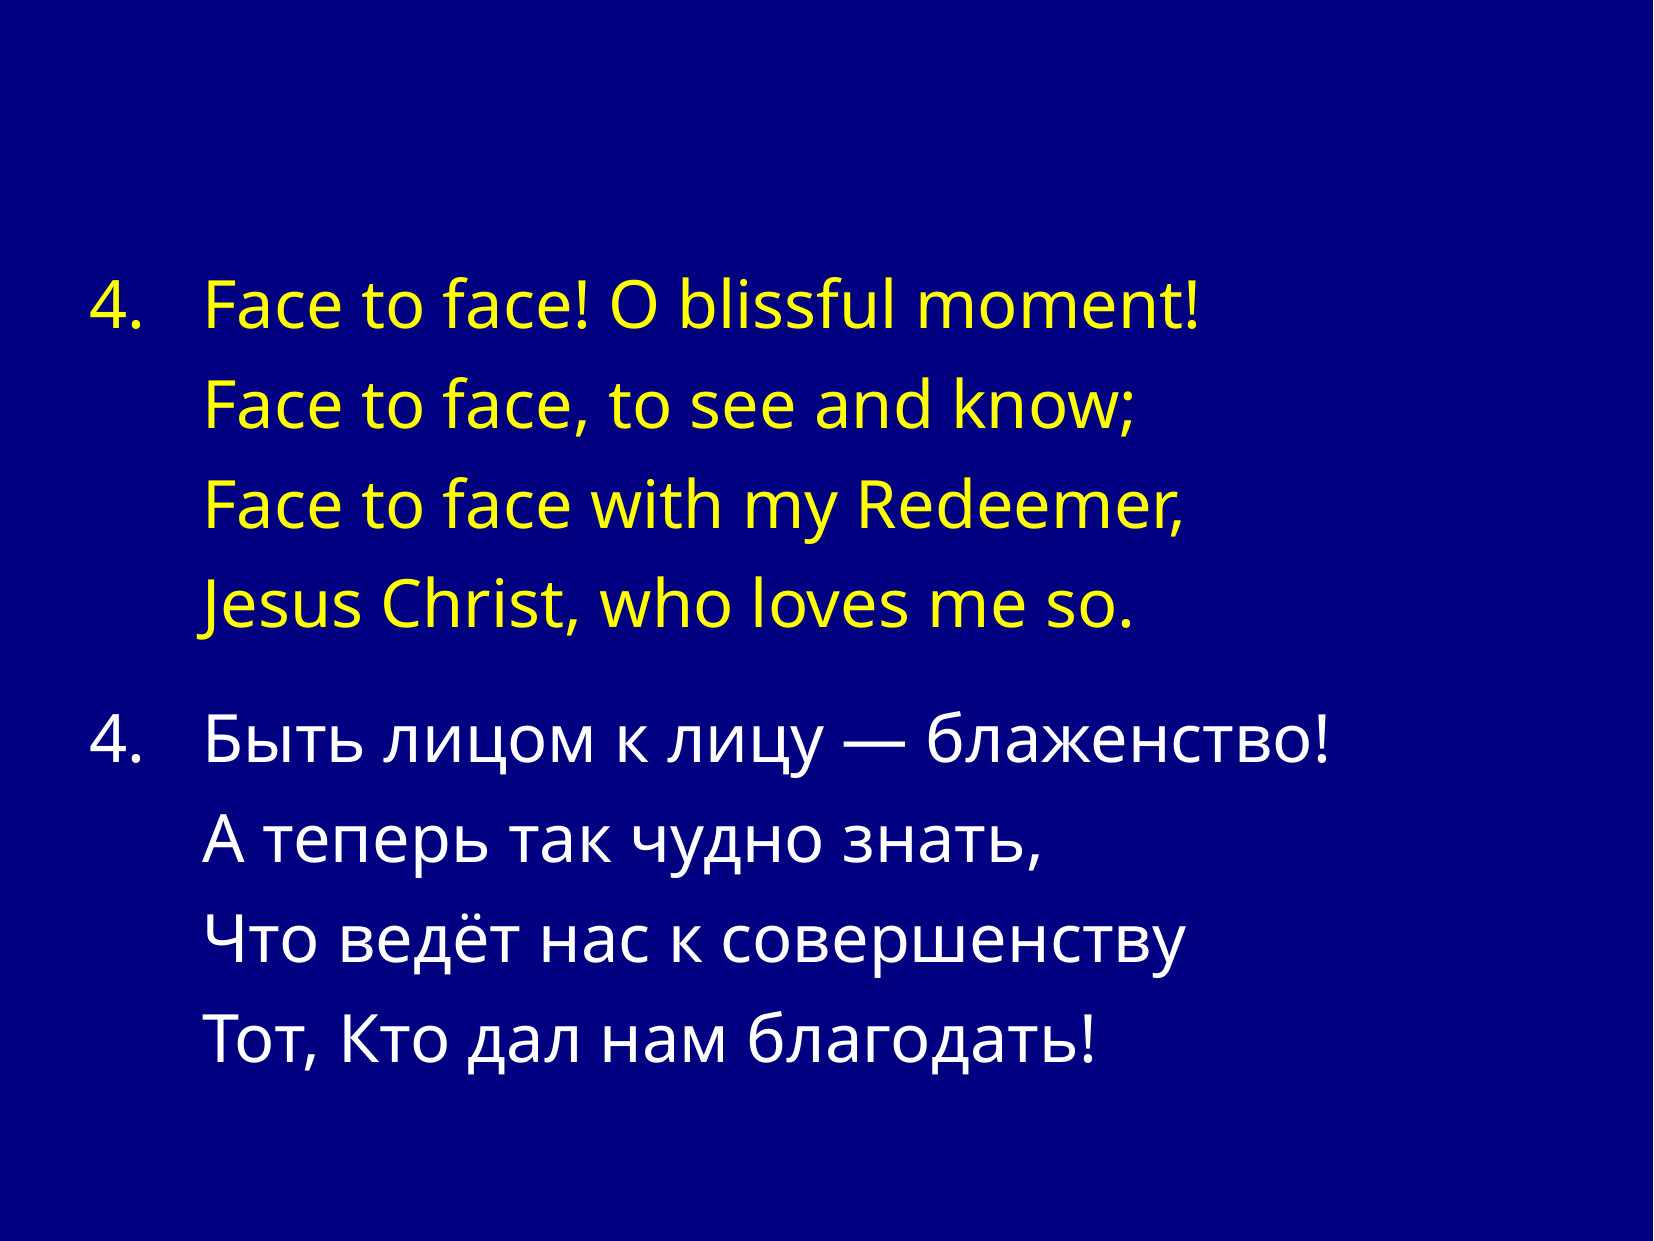

4.	Face to face! O blissful moment!
	Face to face, to see and know;
	Face to face with my Redeemer,
	Jesus Christ, who loves me so.
4.	Быть лицом к лицу — блаженство!
	А теперь так чудно знать,
	Что ведёт нас к совершенству
	Тот, Кто дал нам благодать!